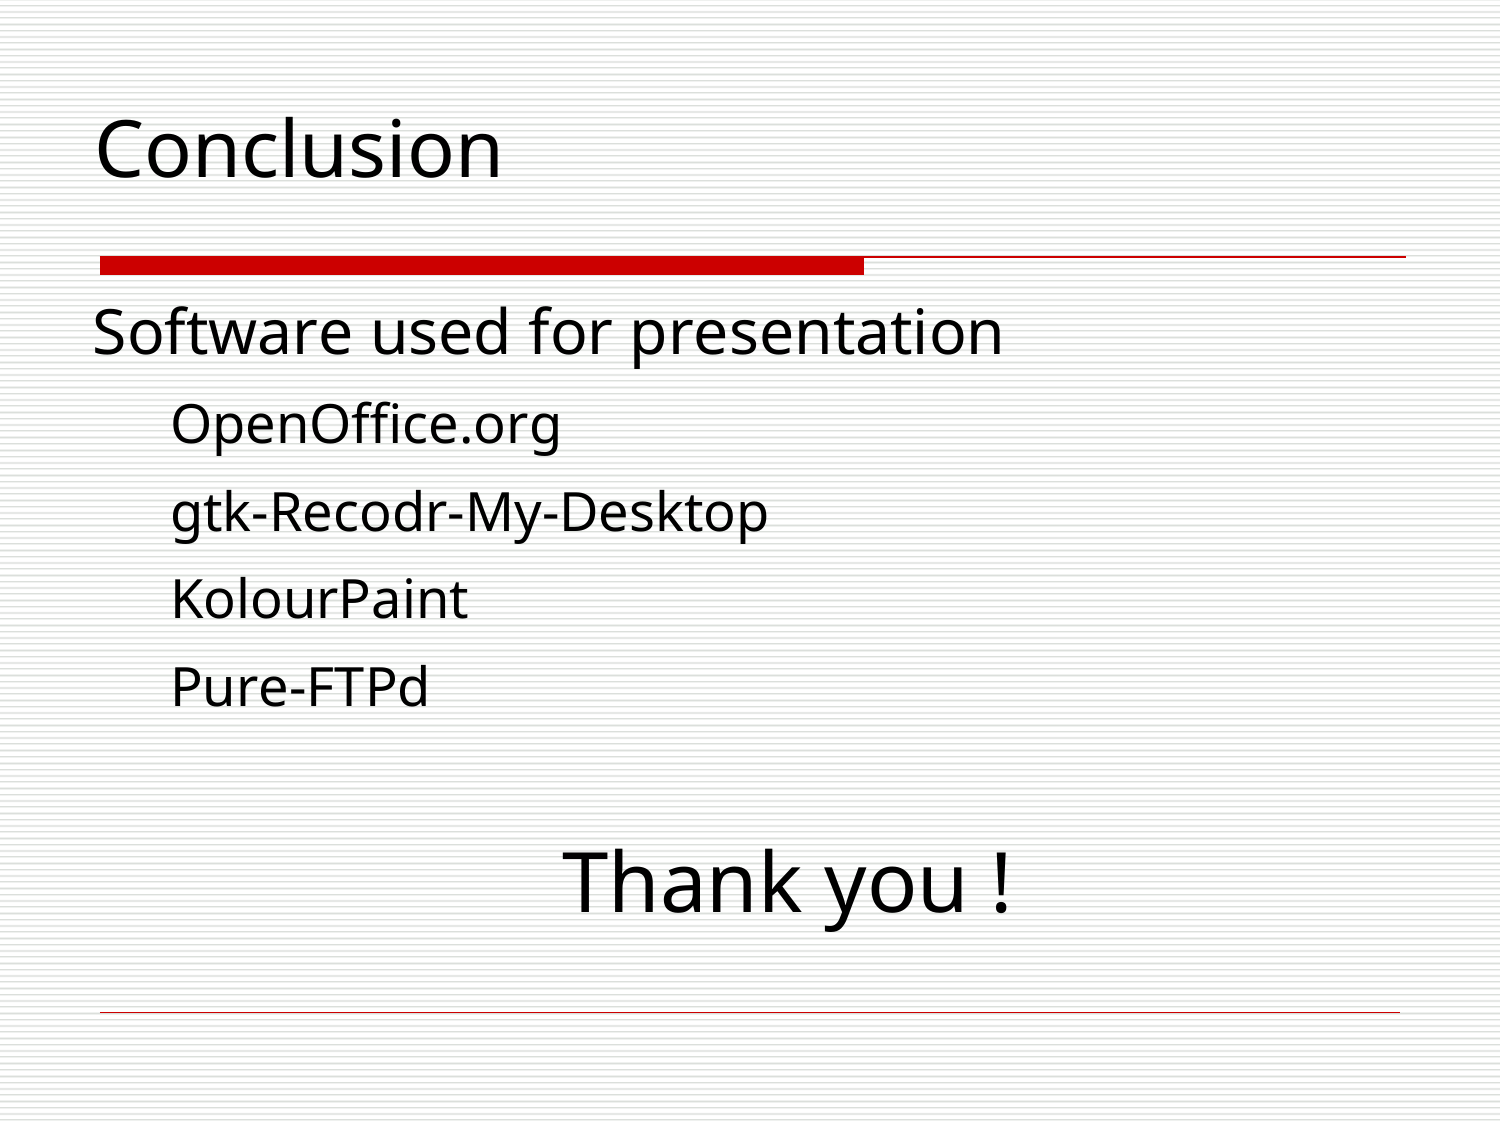

# Conclusion
Software used for presentation
OpenOffice.org
gtk-Recodr-My-Desktop
KolourPaint
Pure-FTPd
Thank you !